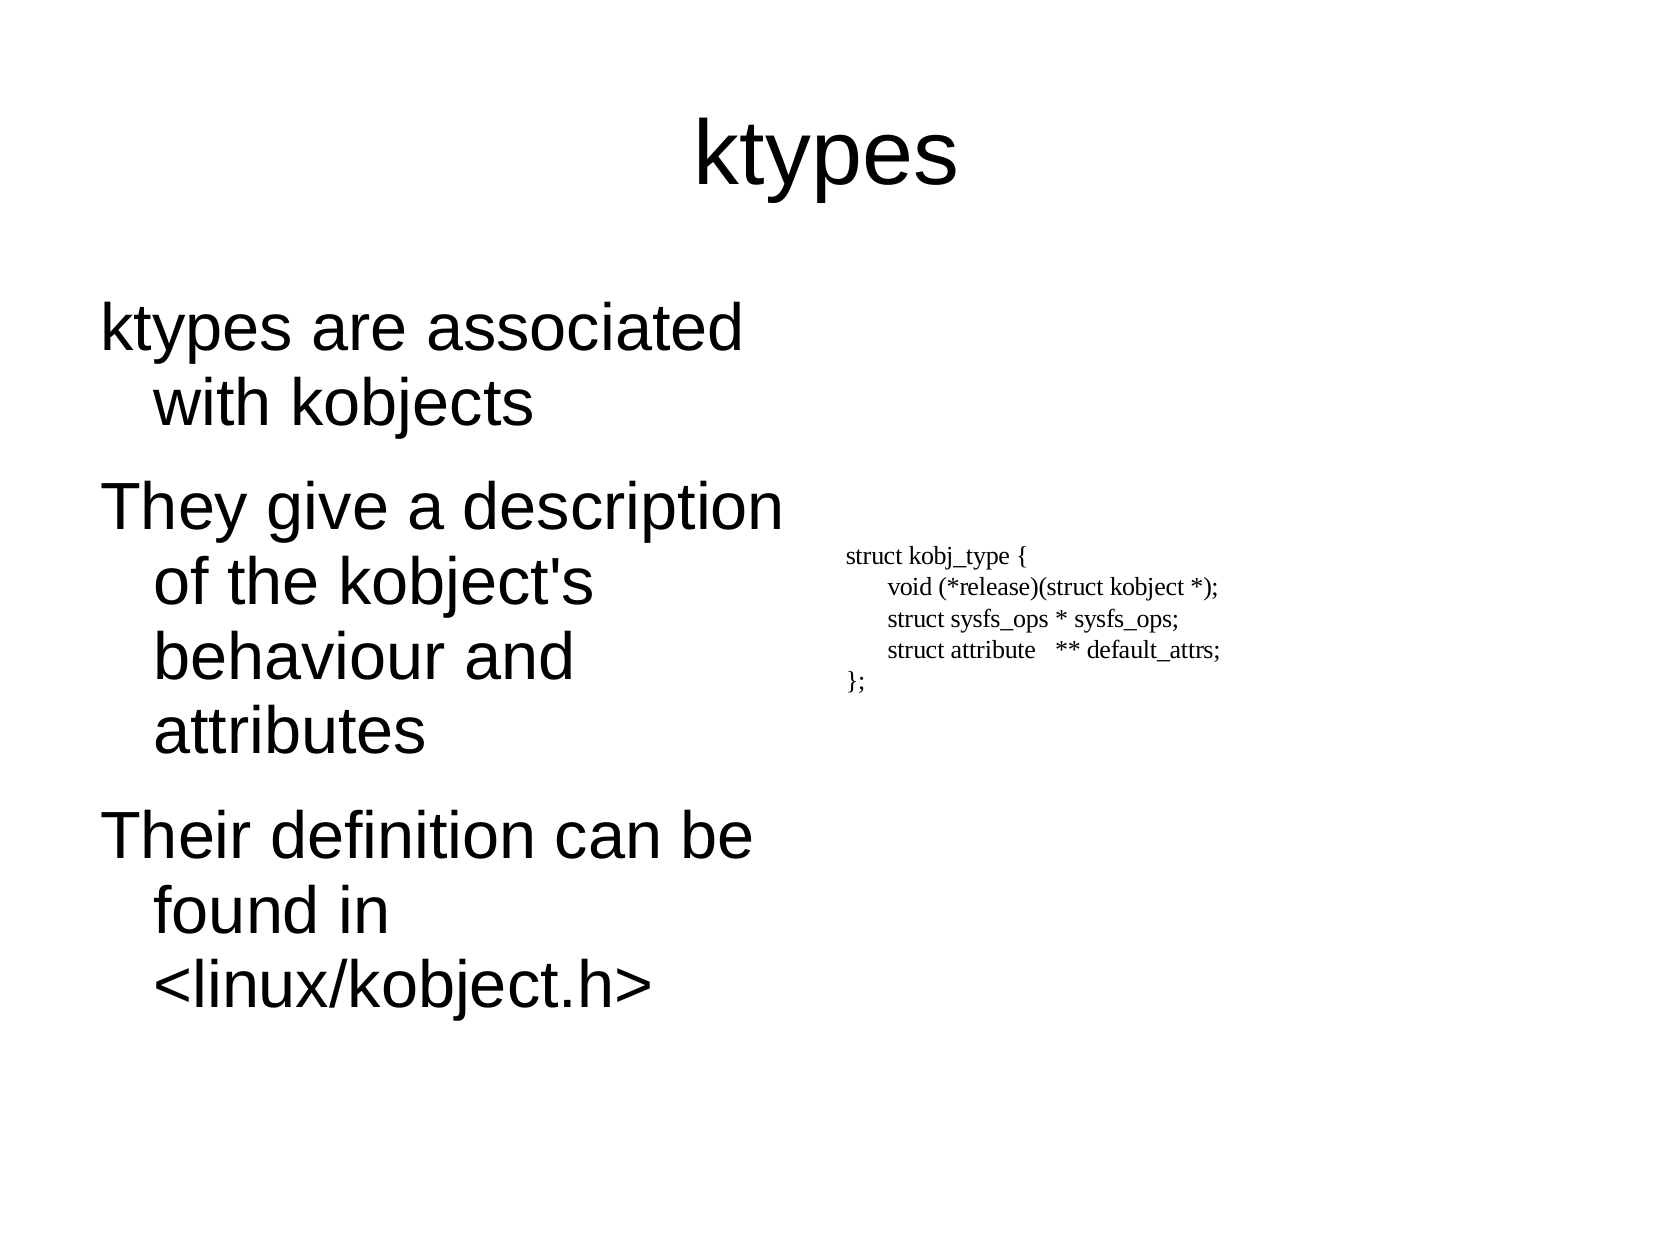

# ktypes
ktypes are associated with kobjects
They give a description of the kobject's behaviour and attributes
Their definition can be found in <linux/kobject.h>